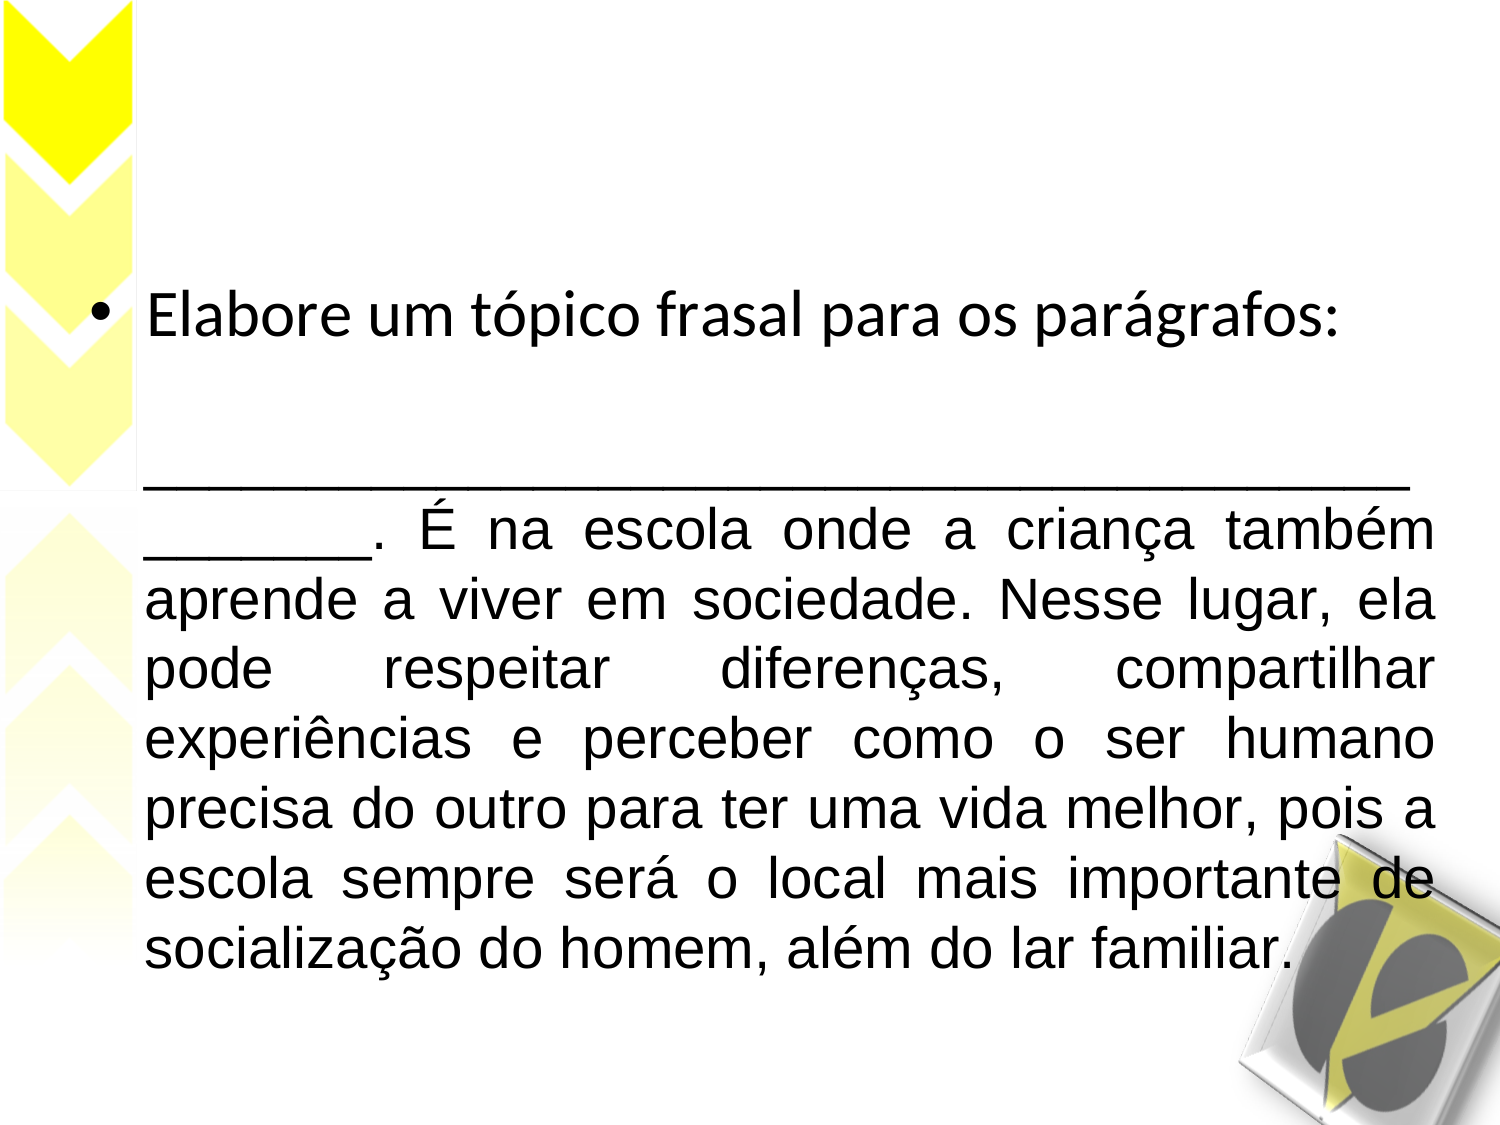

#
Elabore um tópico frasal para os parágrafos:
______________________________________________. É na escola onde a criança também aprende a viver em sociedade. Nesse lugar, ela pode respeitar diferenças, compartilhar experiências e perceber como o ser humano precisa do outro para ter uma vida melhor, pois a escola sempre será o local mais importante de socialização do homem, além do lar familiar.